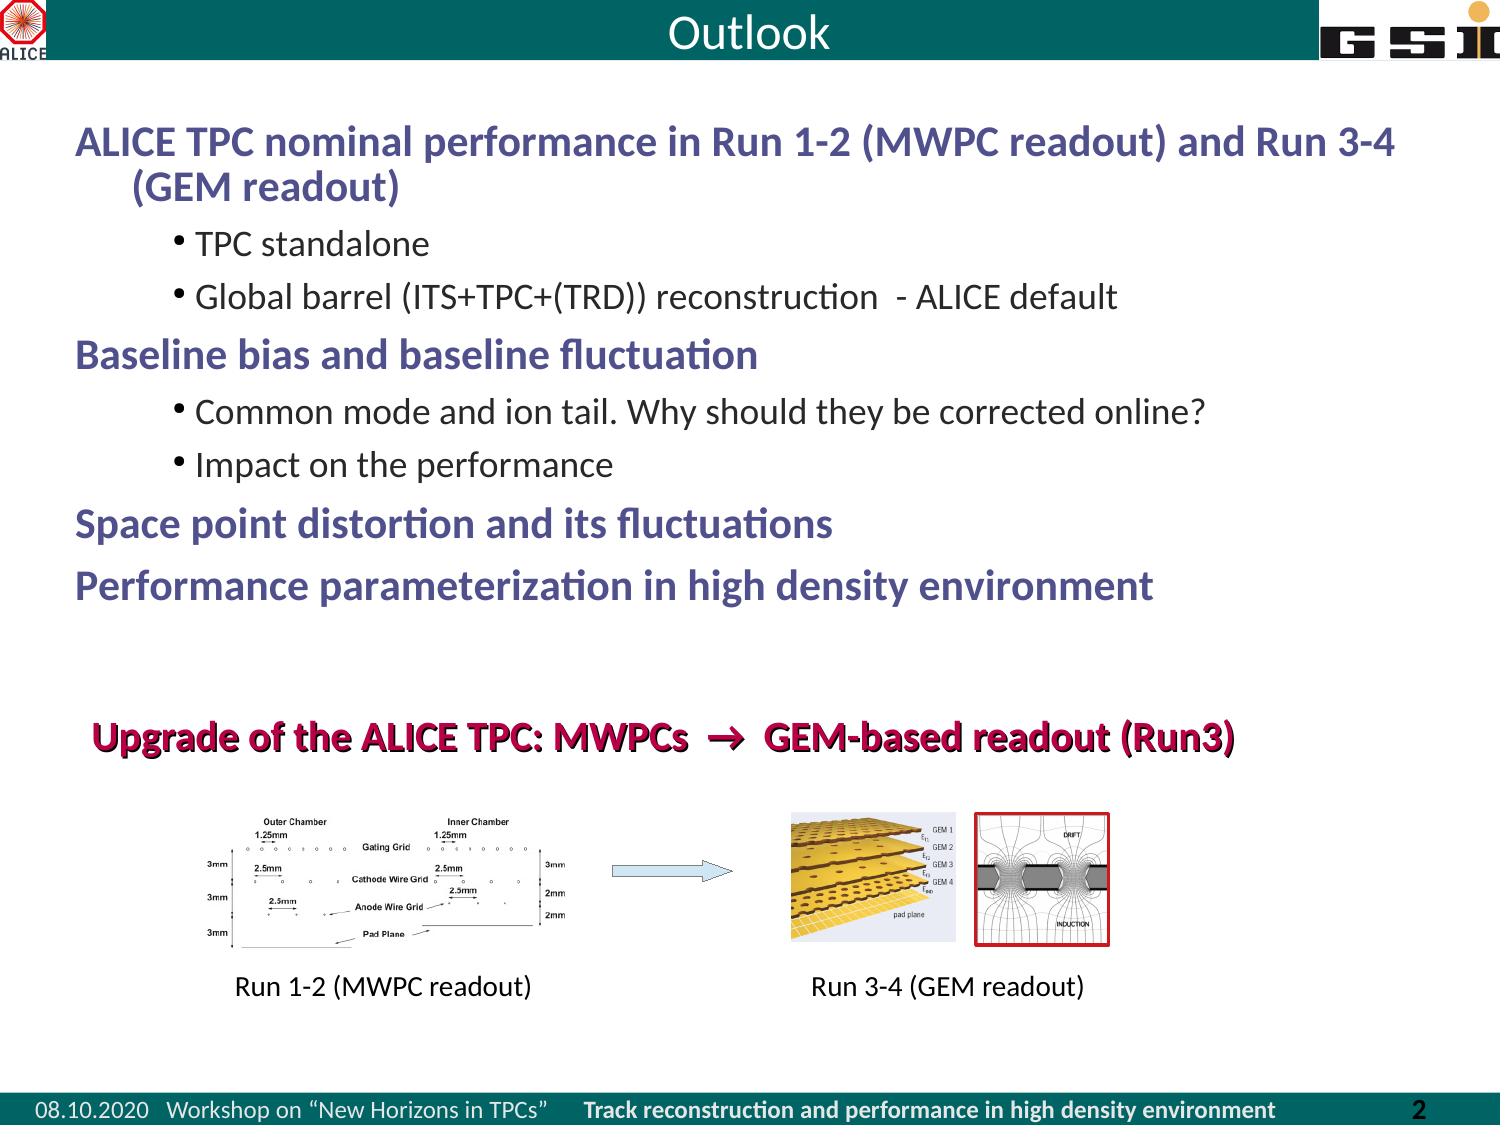

# Outlook
ALICE TPC nominal performance in Run 1-2 (MWPC readout) and Run 3-4 (GEM readout)
TPC standalone
Global barrel (ITS+TPC+(TRD)) reconstruction - ALICE default
Baseline bias and baseline fluctuation
Common mode and ion tail. Why should they be corrected online?
Impact on the performance
Space point distortion and its fluctuations
Performance parameterization in high density environment
Upgrade of the ALICE TPC: MWPCs → GEM-based readout (Run3)
Run 1-2 (MWPC readout)
Run 3-4 (GEM readout)